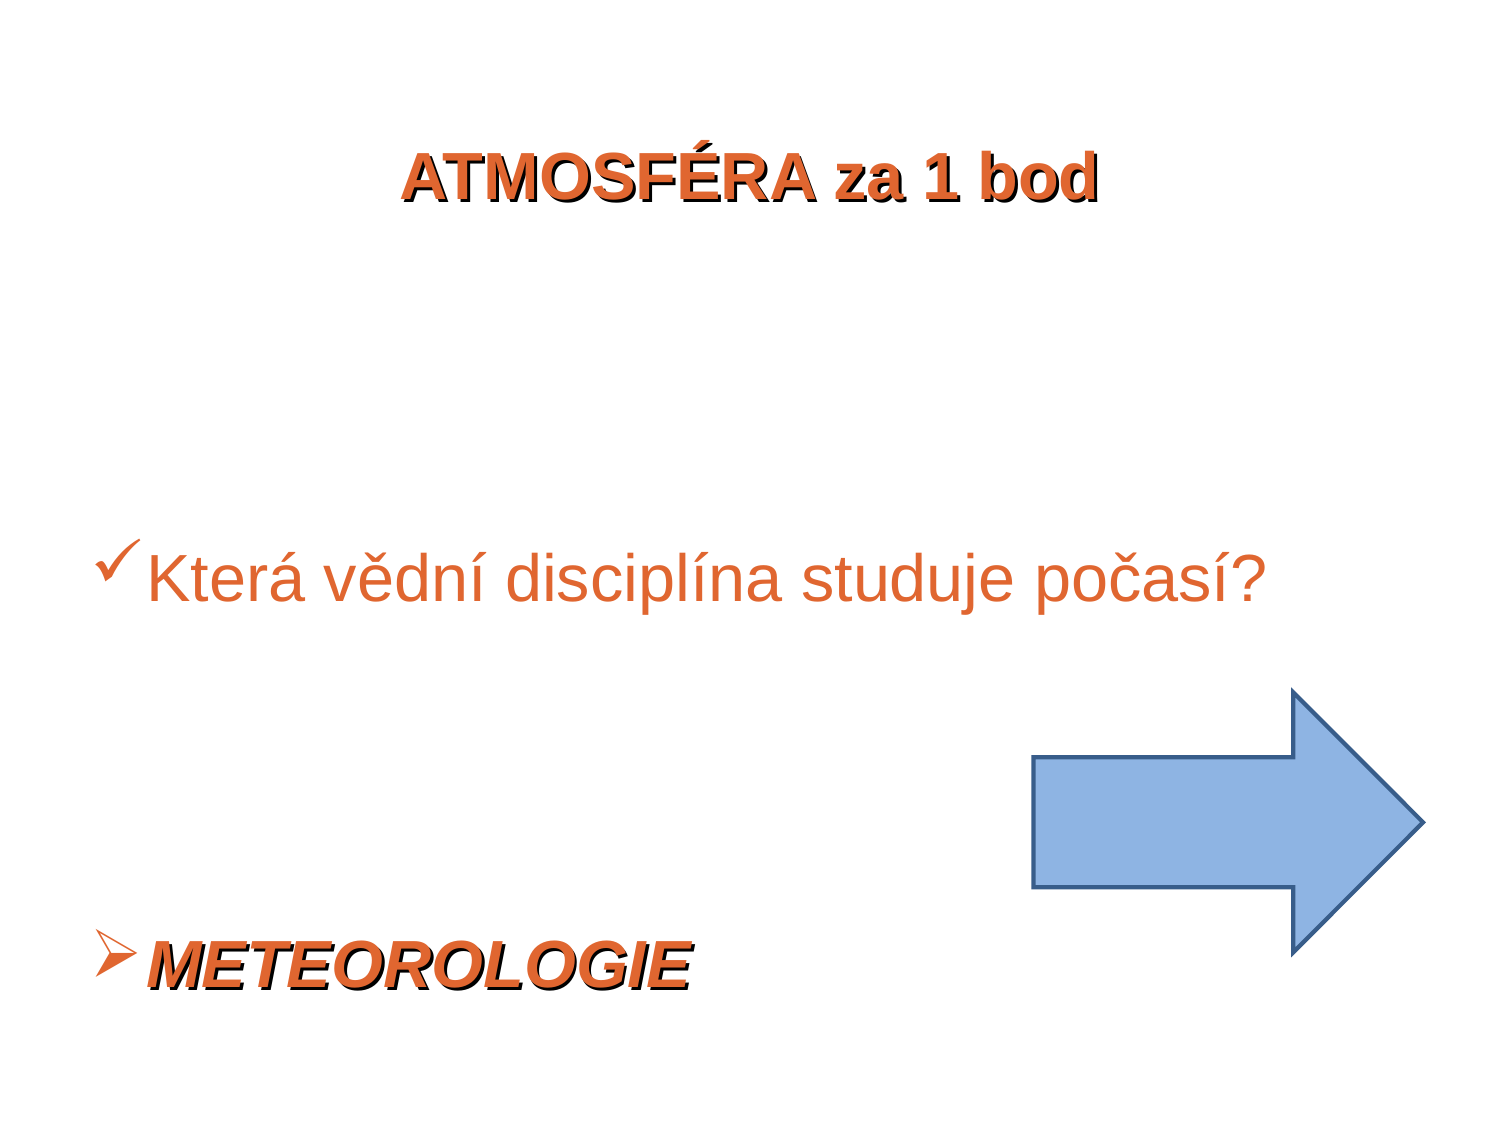

# ATMOSFÉRA za 1 bod
Která vědní disciplína studuje počasí?
METEOROLOGIE